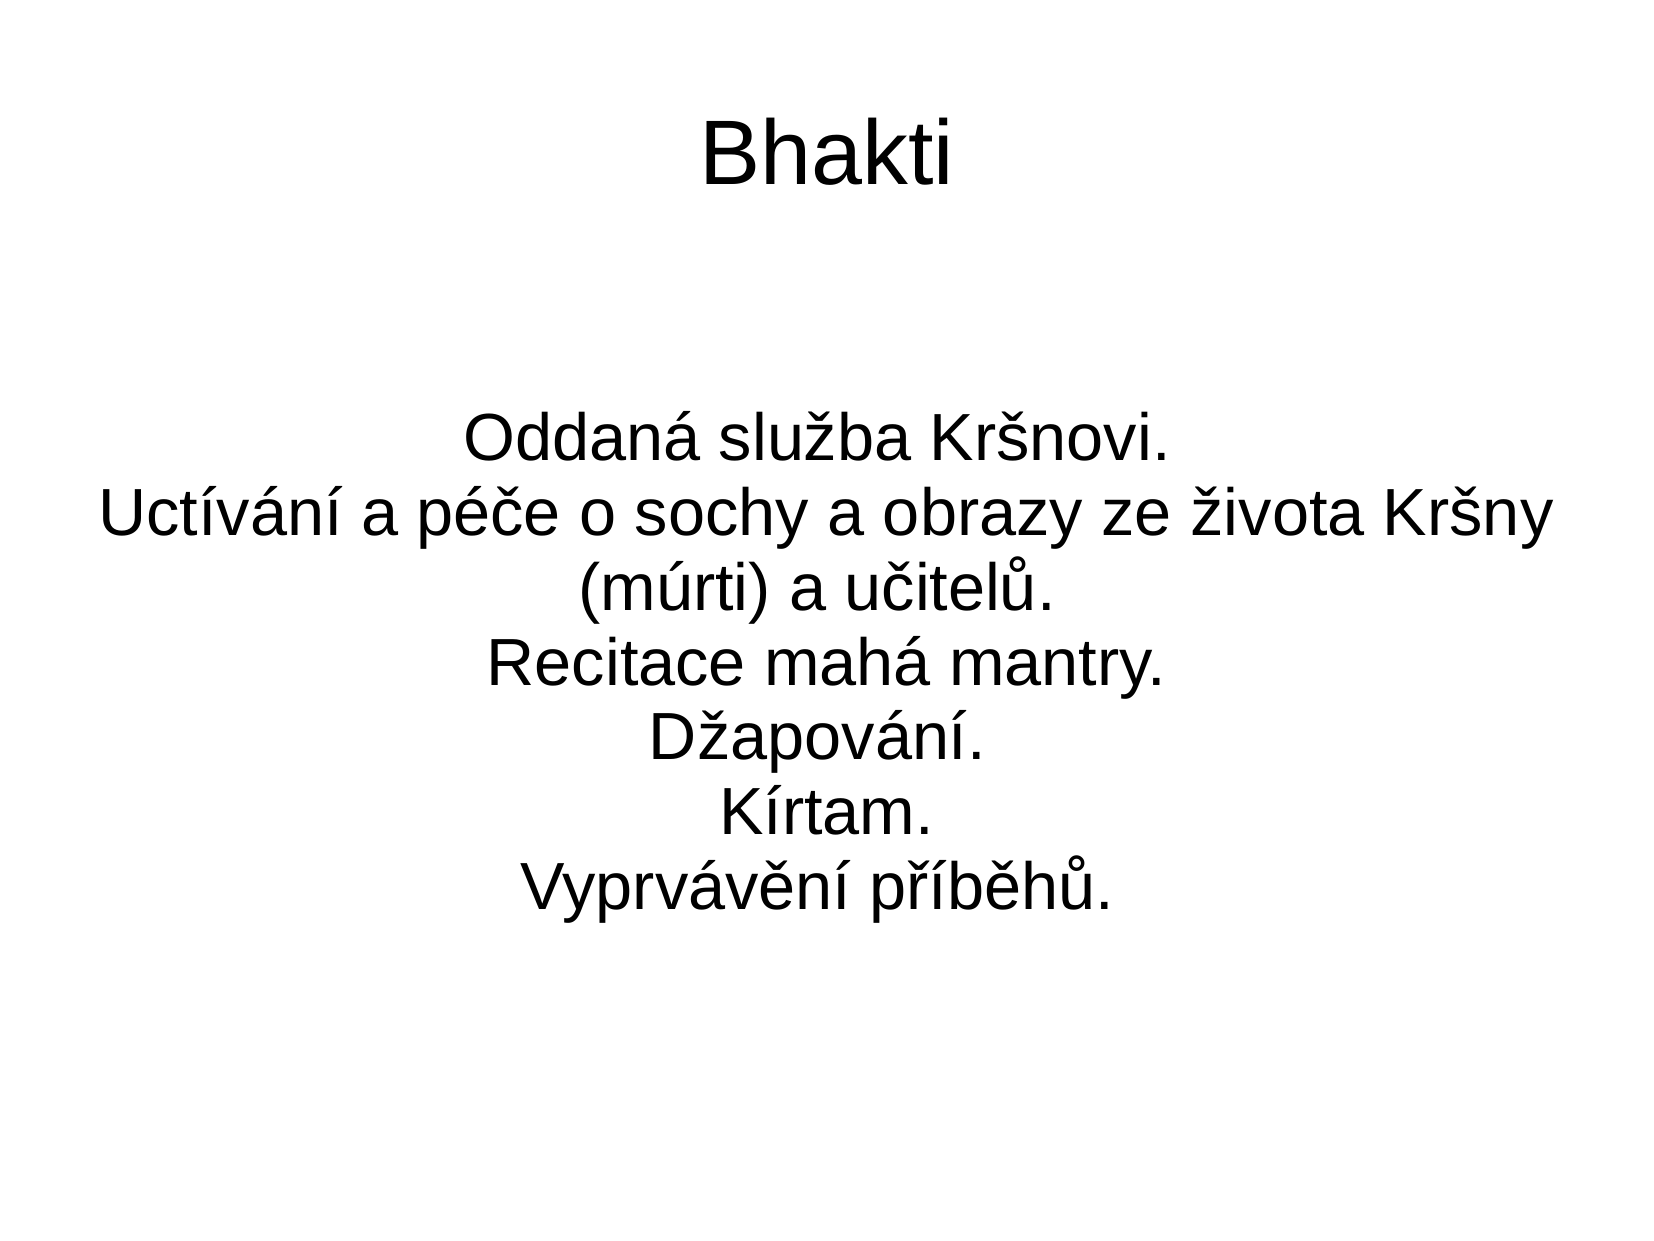

# Bhakti
Oddaná služba Kršnovi.
Uctívání a péče o sochy a obrazy ze života Kršny (múrti) a učitelů.
Recitace mahá mantry.
Džapování.
Kírtam.
Vyprvávění příběhů.